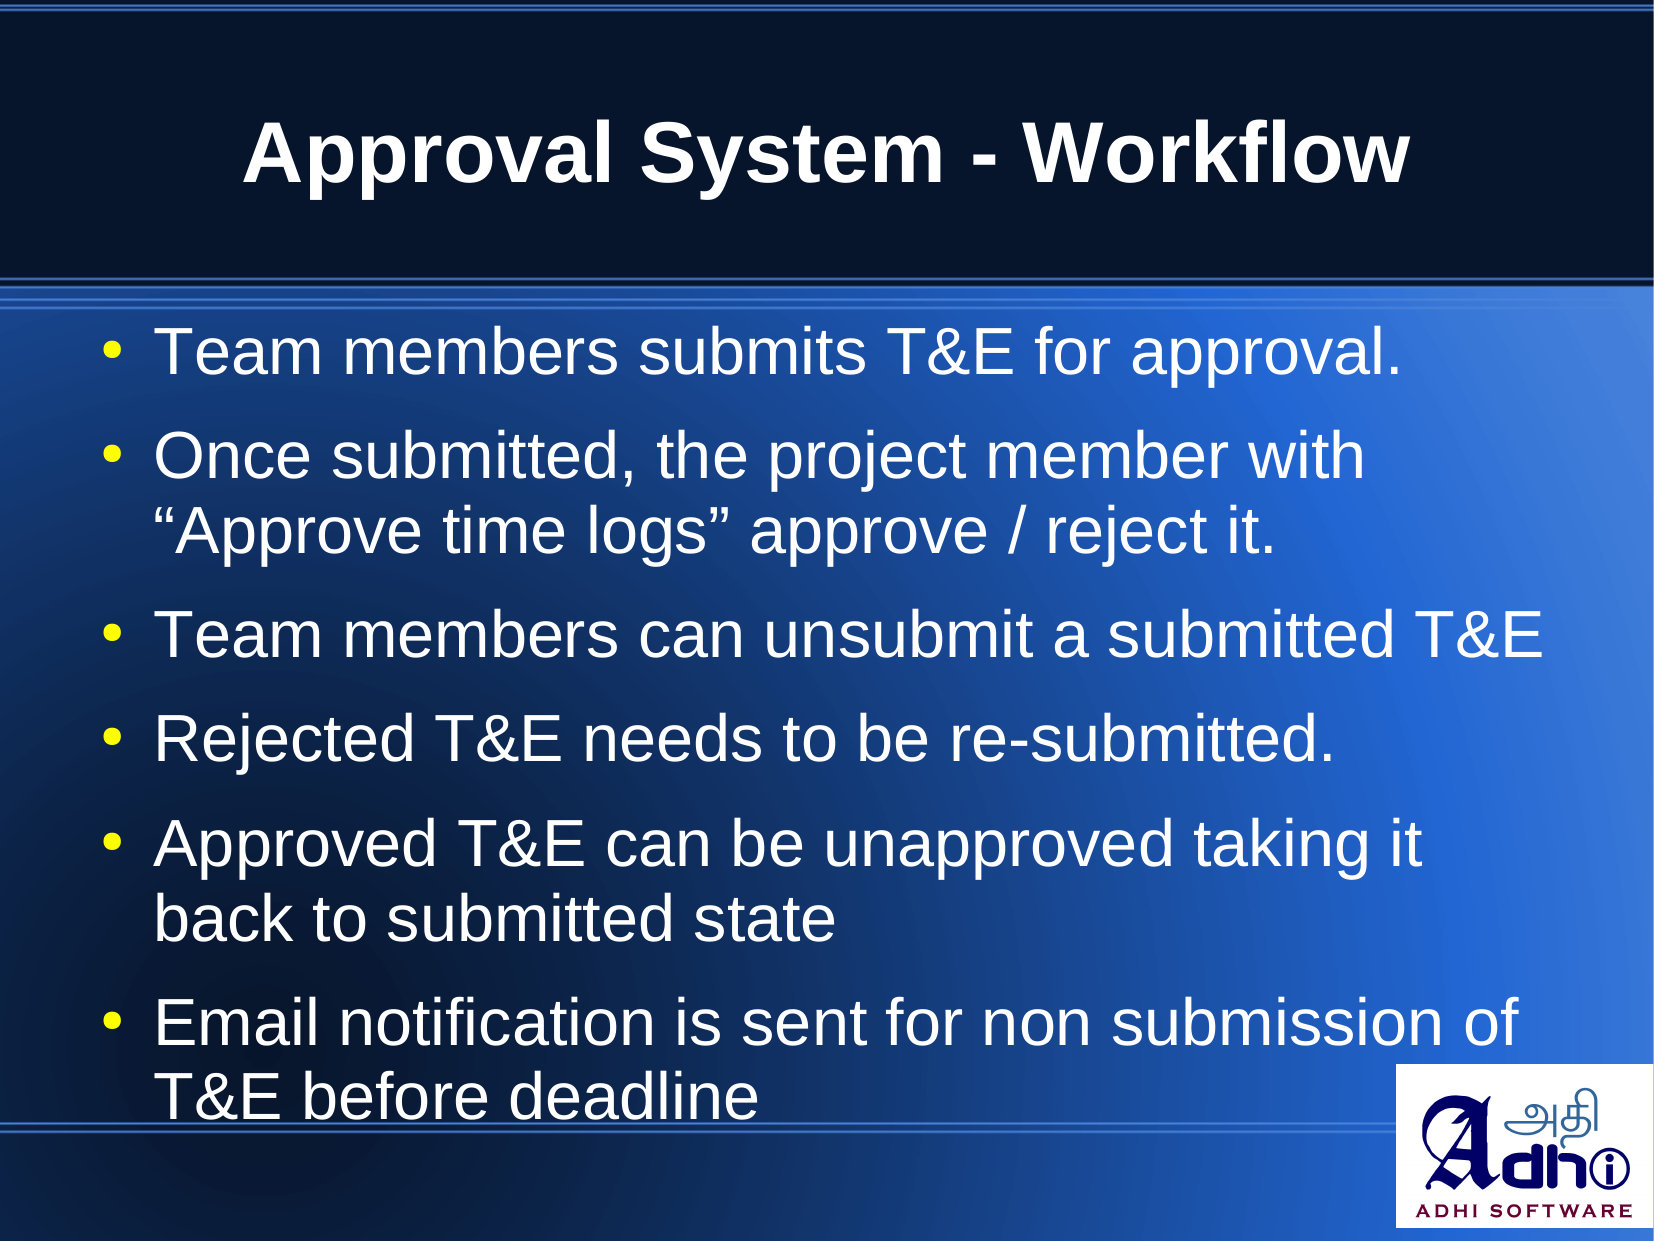

# Approval System - Workflow
Team members submits T&E for approval.
Once submitted, the project member with “Approve time logs” approve / reject it.
Team members can unsubmit a submitted T&E
Rejected T&E needs to be re-submitted.
Approved T&E can be unapproved taking it back to submitted state
Email notification is sent for non submission of T&E before deadline